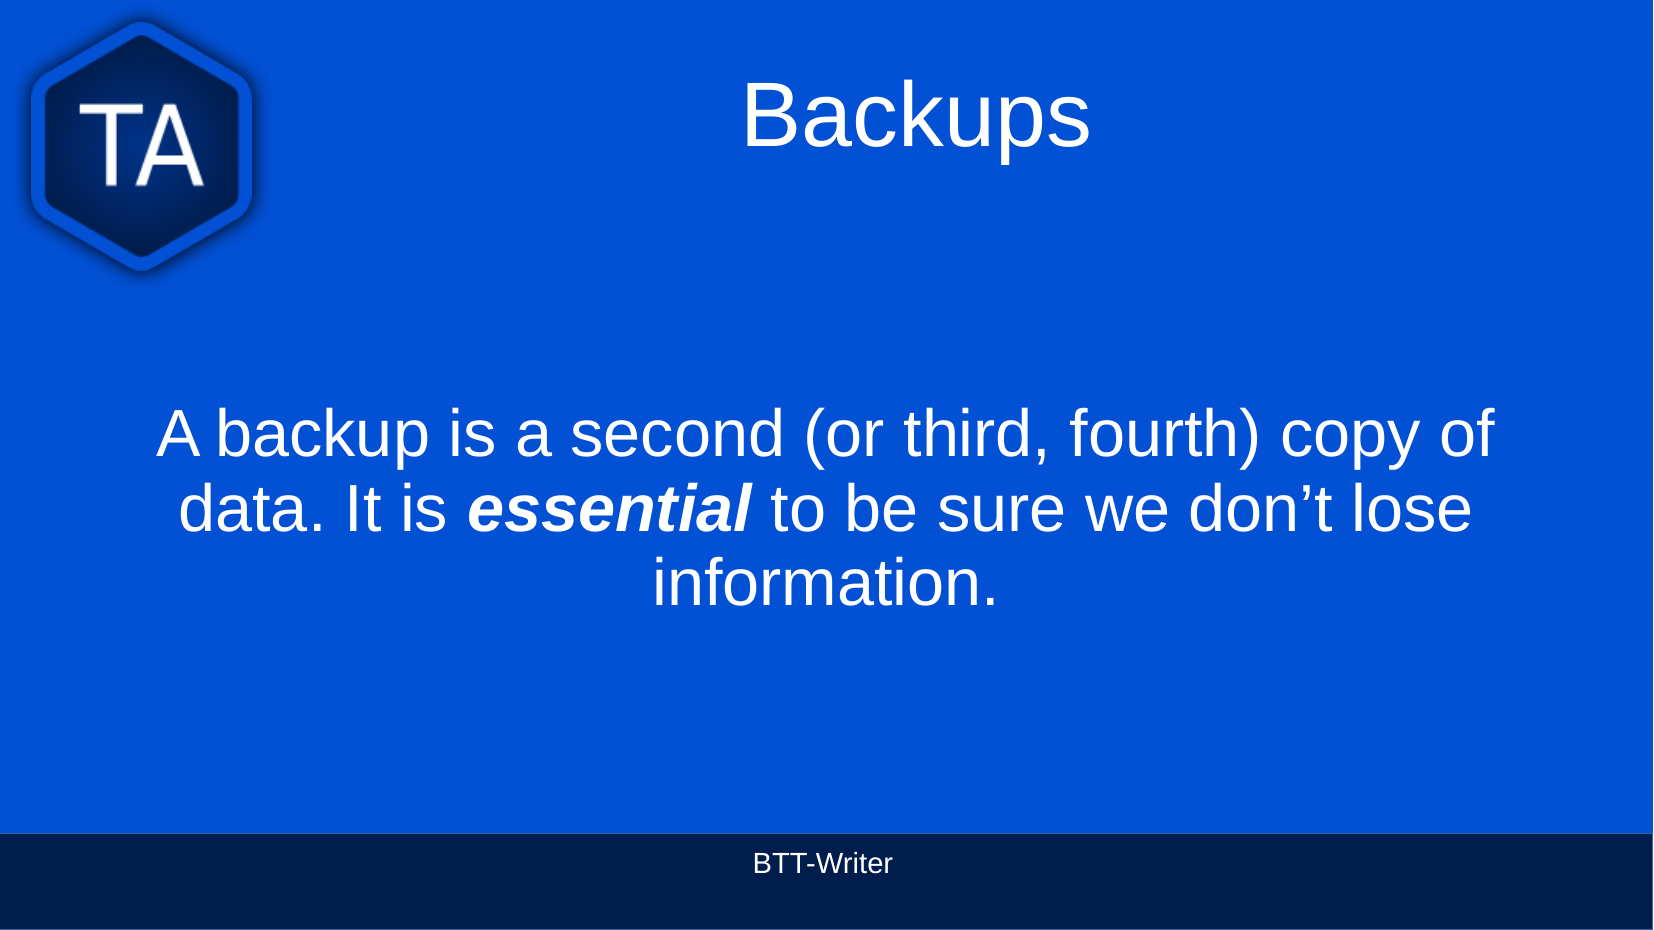

# Backups
A backup is a second (or third, fourth) copy of data. It is essential to be sure we don’t lose information.